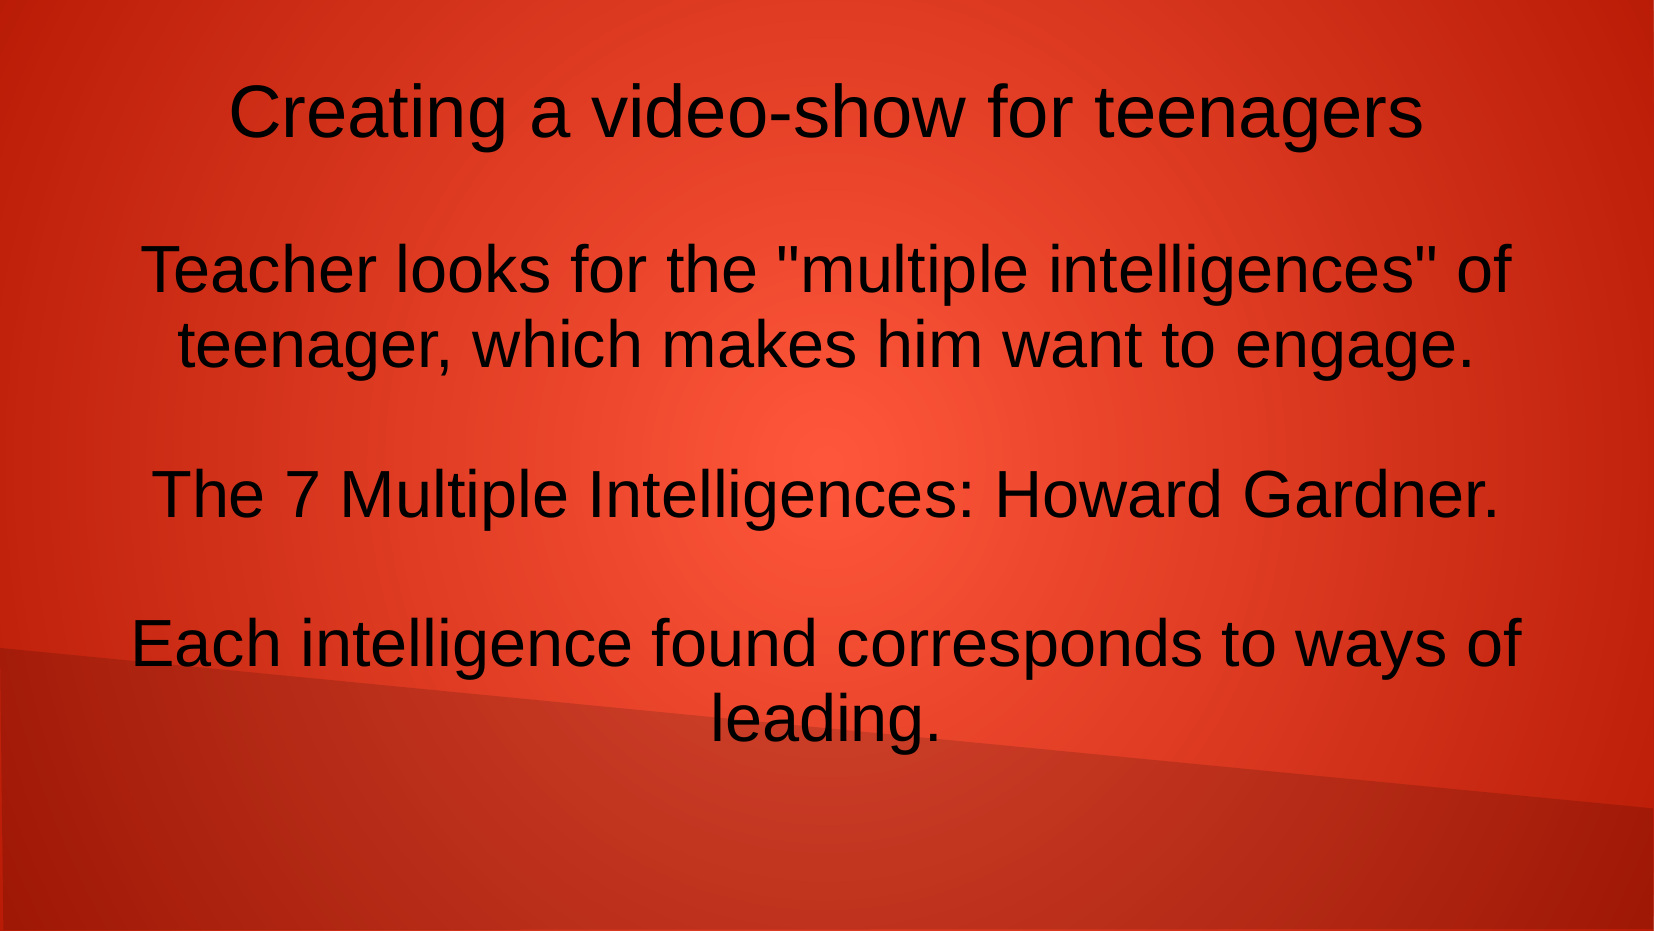

# Creating a video-show for teenagers
Teacher looks for the "multiple intelligences" of teenager, which makes him want to engage.
The 7 Multiple Intelligences: Howard Gardner.
Each intelligence found corresponds to ways of leading.